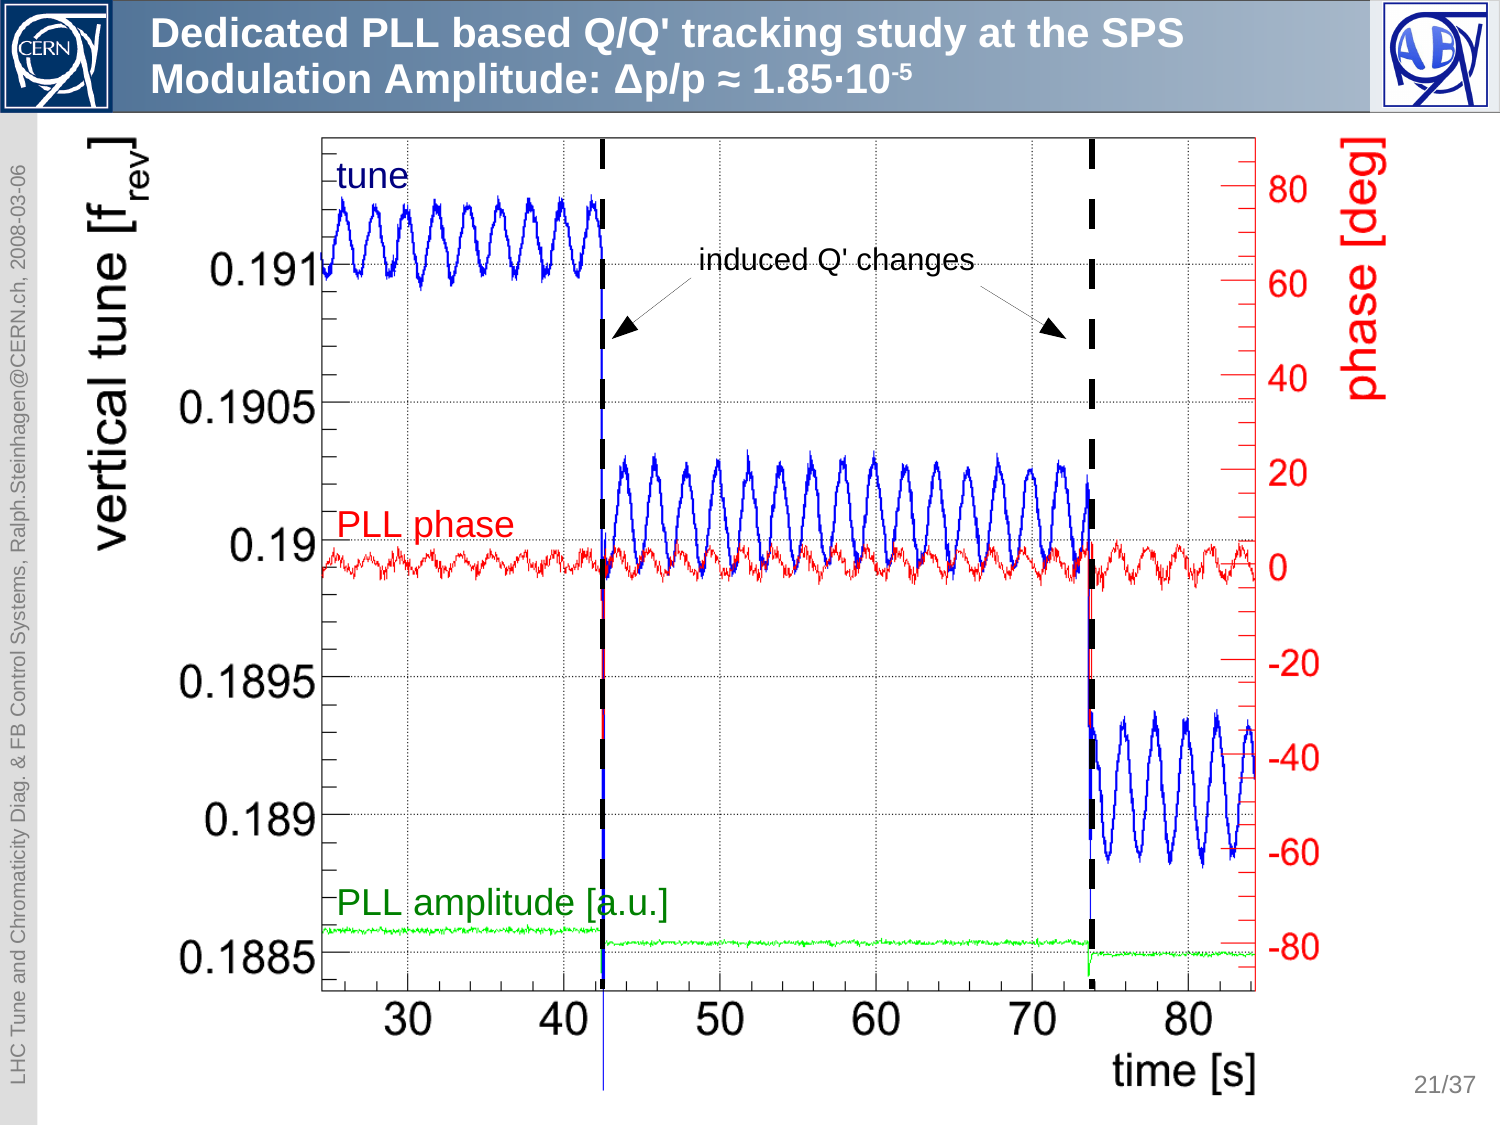

# Dedicated PLL based Q/Q' tracking study at the SPS Modulation Amplitude: Δp/p ≈ 1.85∙10-5
tune
induced Q' changes
PLL phase
PLL amplitude [a.u.]